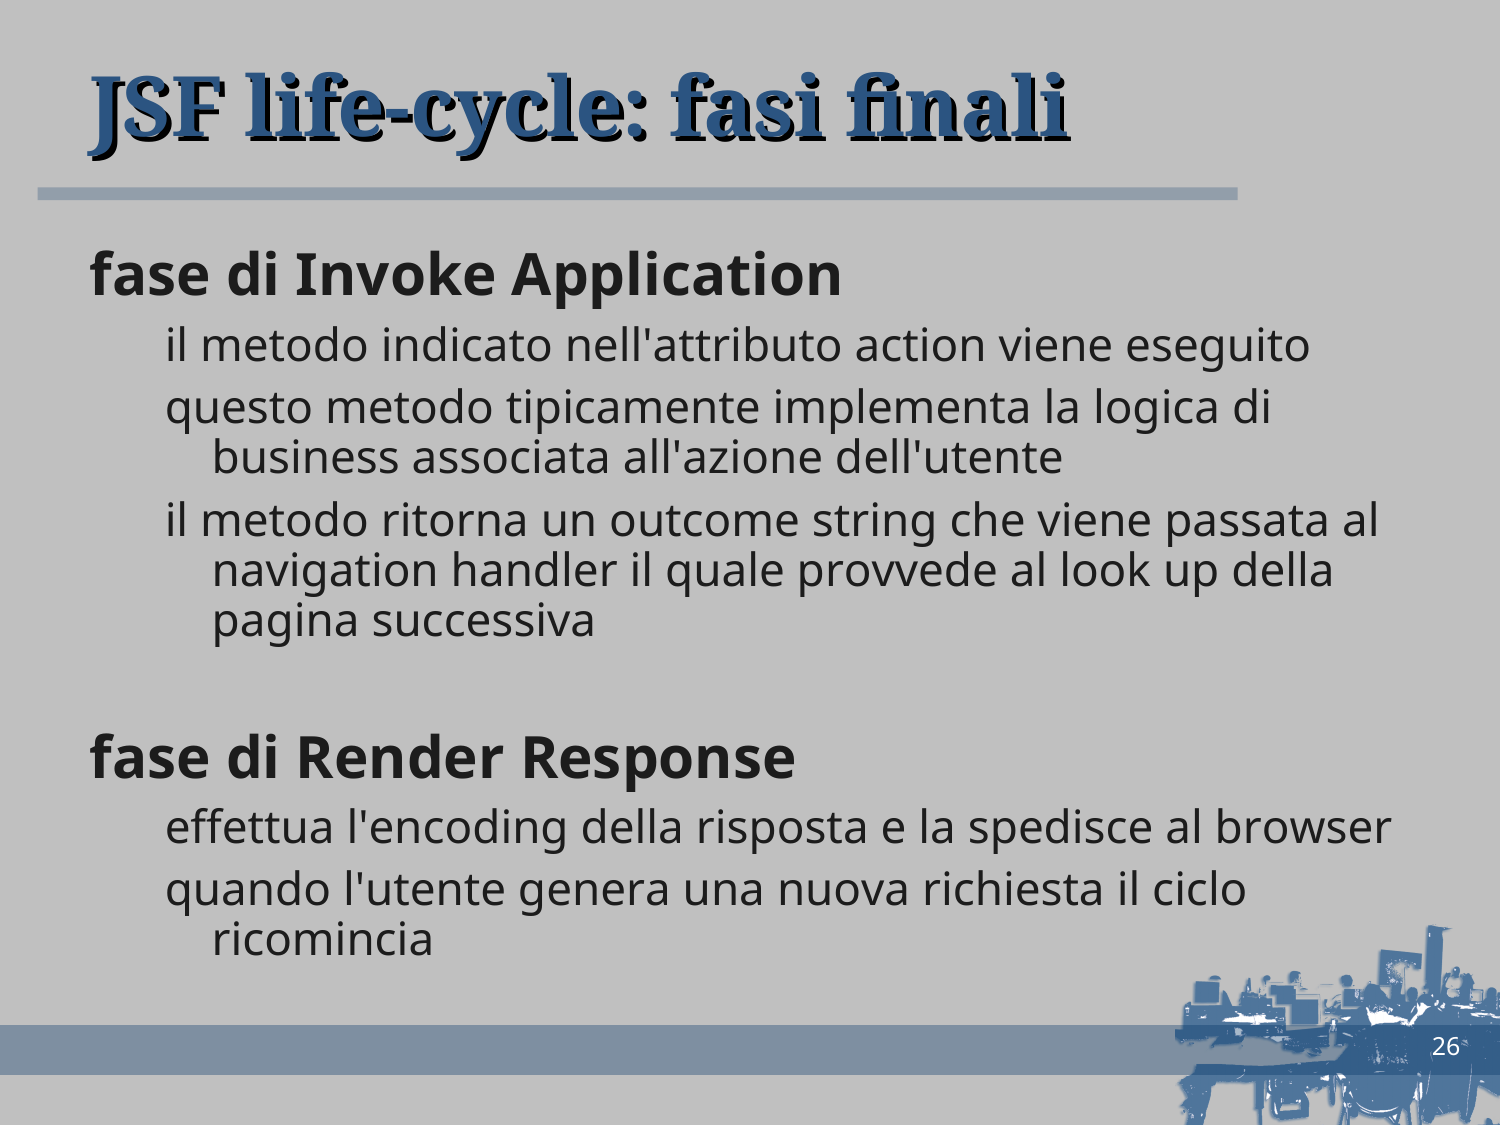

# JSF life-cycle: fasi finali
fase di Invoke Application
il metodo indicato nell'attributo action viene eseguito
questo metodo tipicamente implementa la logica di business associata all'azione dell'utente
il metodo ritorna un outcome string che viene passata al navigation handler il quale provvede al look up della pagina successiva
fase di Render Response
effettua l'encoding della risposta e la spedisce al browser
quando l'utente genera una nuova richiesta il ciclo ricomincia